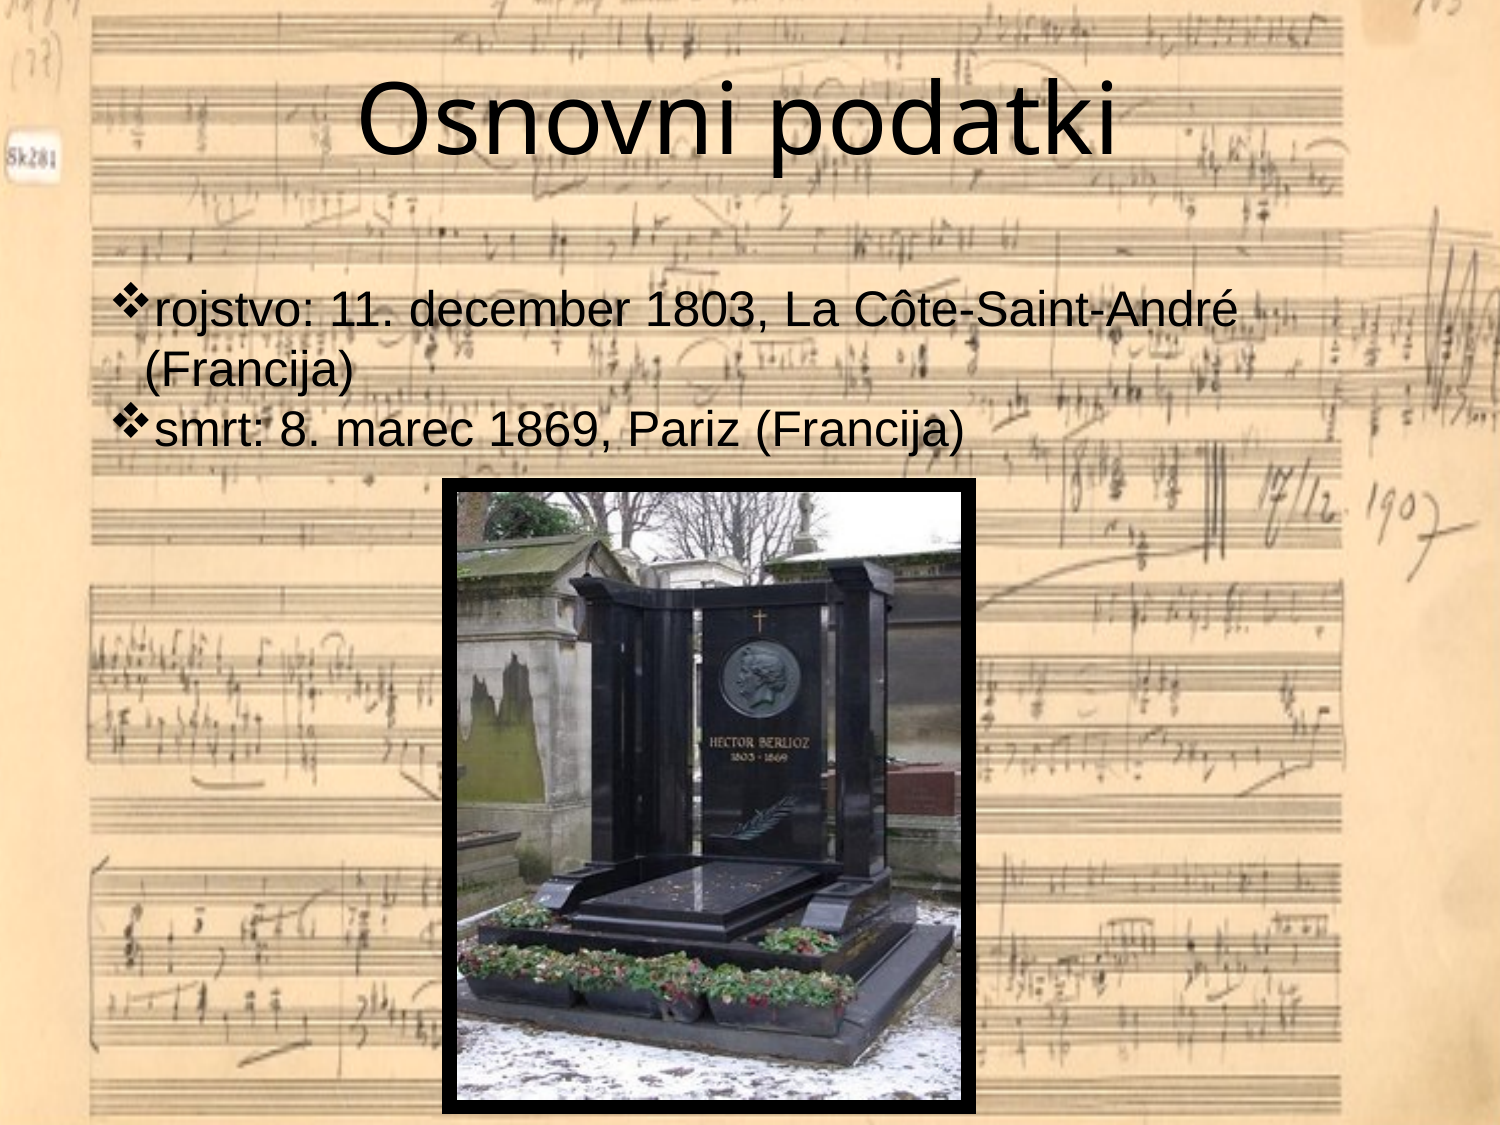

#
Osnovni podatki
rojstvo: 11. december 1803, La Côte-Saint-André (Francija)
smrt: 8. marec 1869, Pariz (Francija)